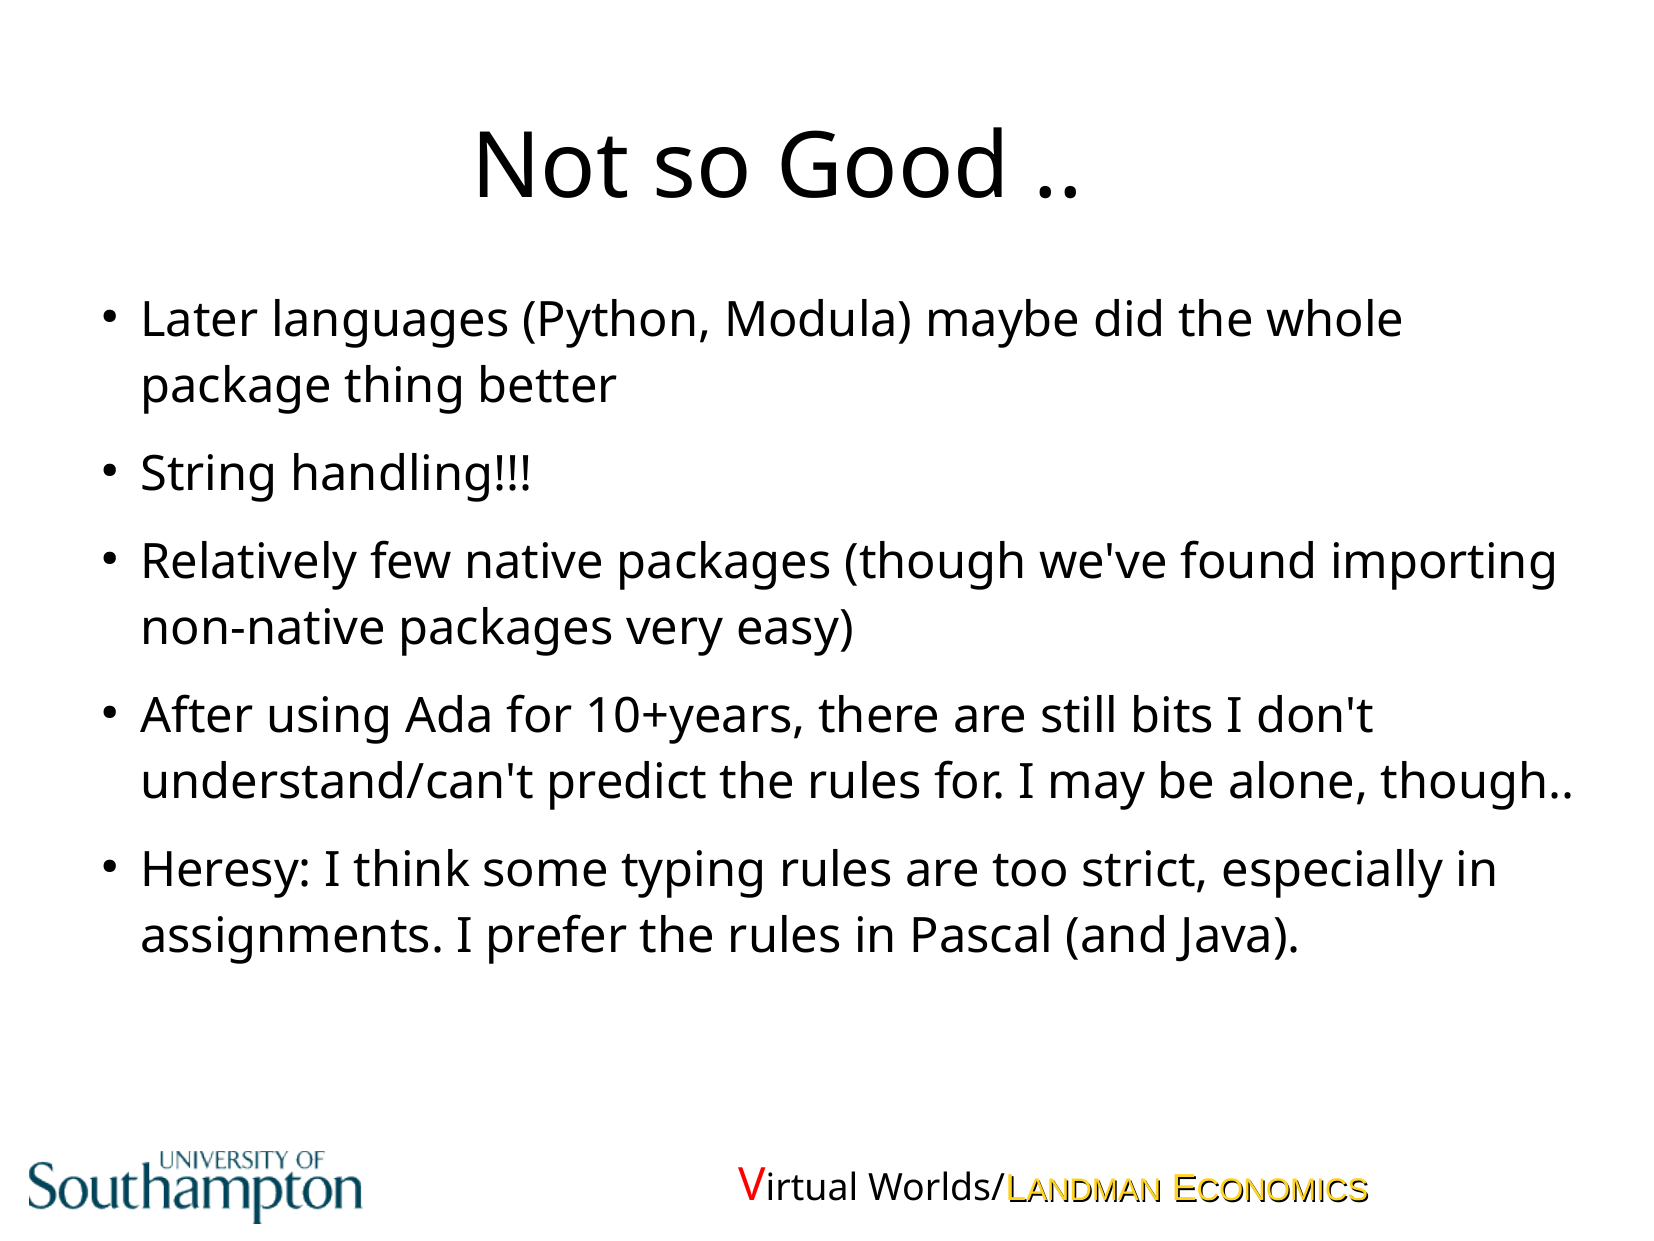

# Not so Good ..
Later languages (Python, Modula) maybe did the whole package thing better
String handling!!!
Relatively few native packages (though we've found importing non-native packages very easy)
After using Ada for 10+years, there are still bits I don't understand/can't predict the rules for. I may be alone, though..
Heresy: I think some typing rules are too strict, especially in assignments. I prefer the rules in Pascal (and Java).